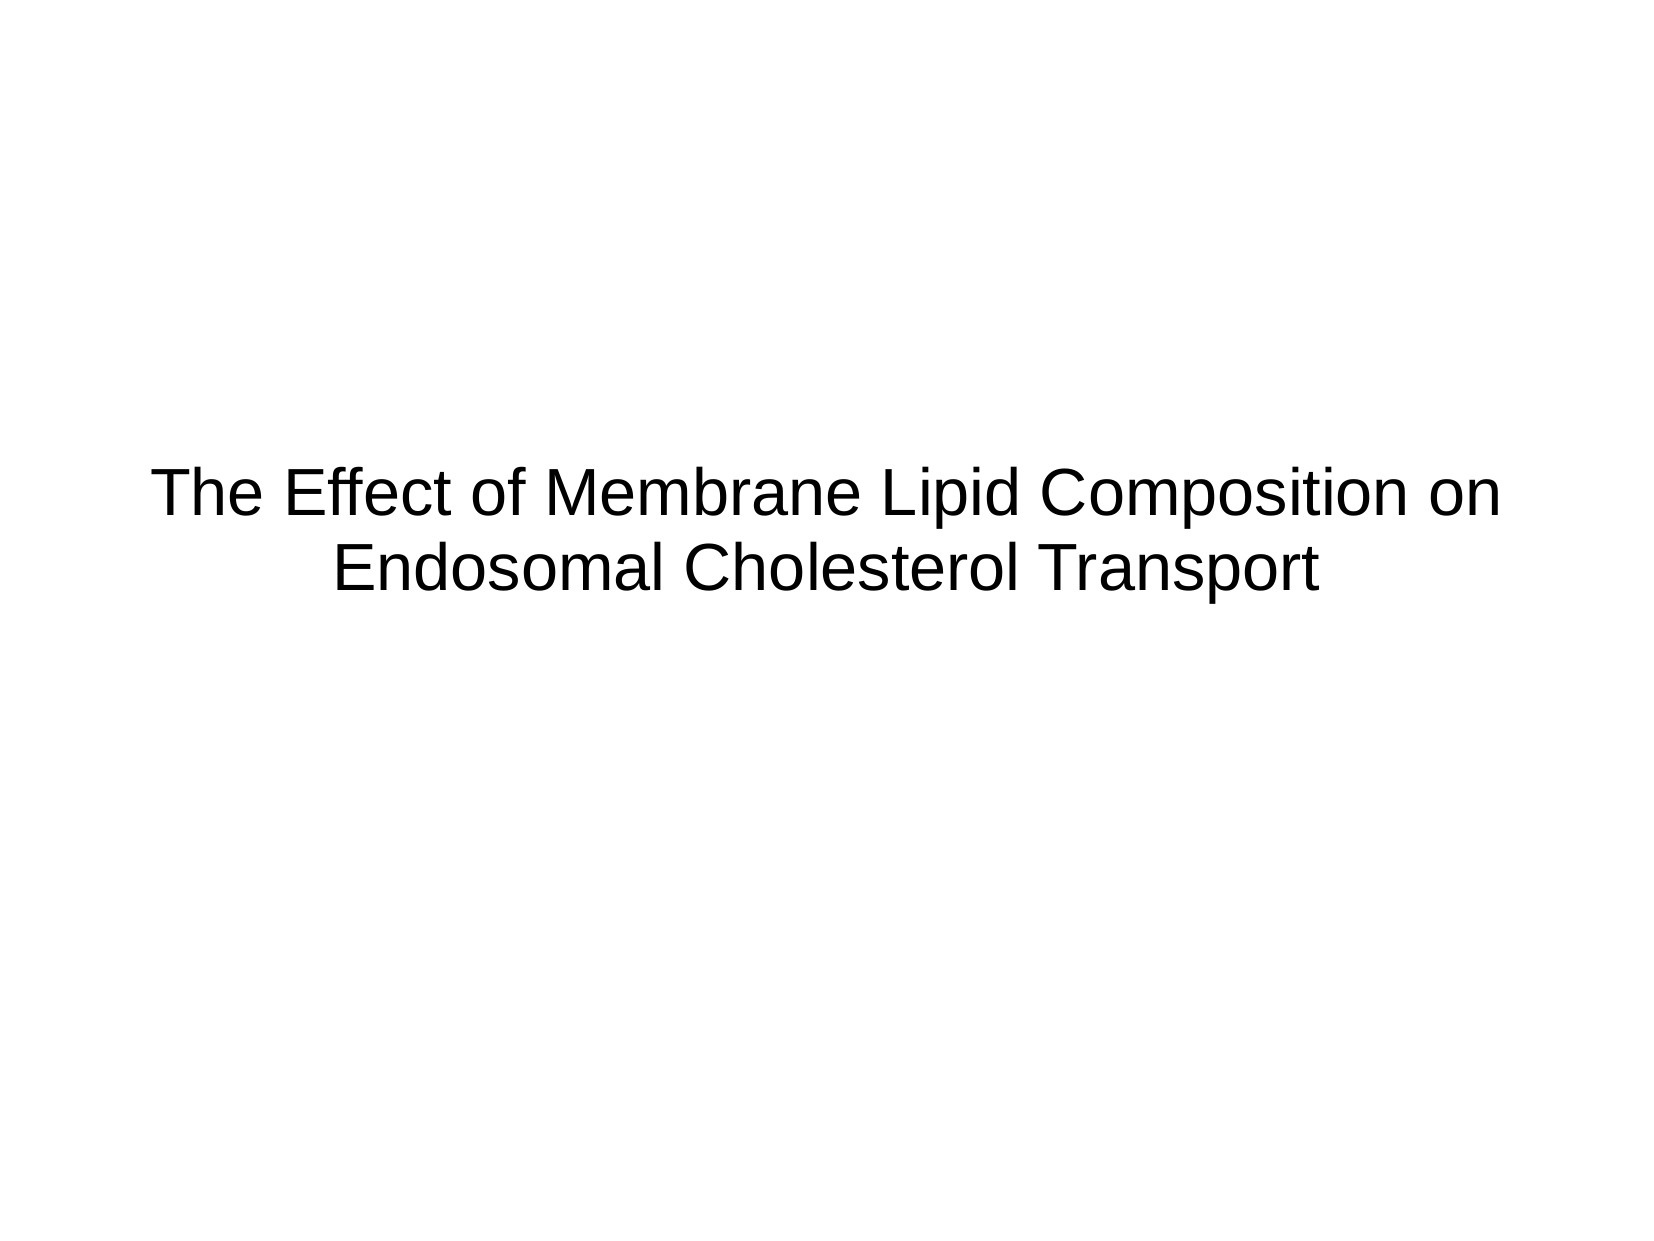

# The Effect of Membrane Lipid Composition on Endosomal Cholesterol Transport